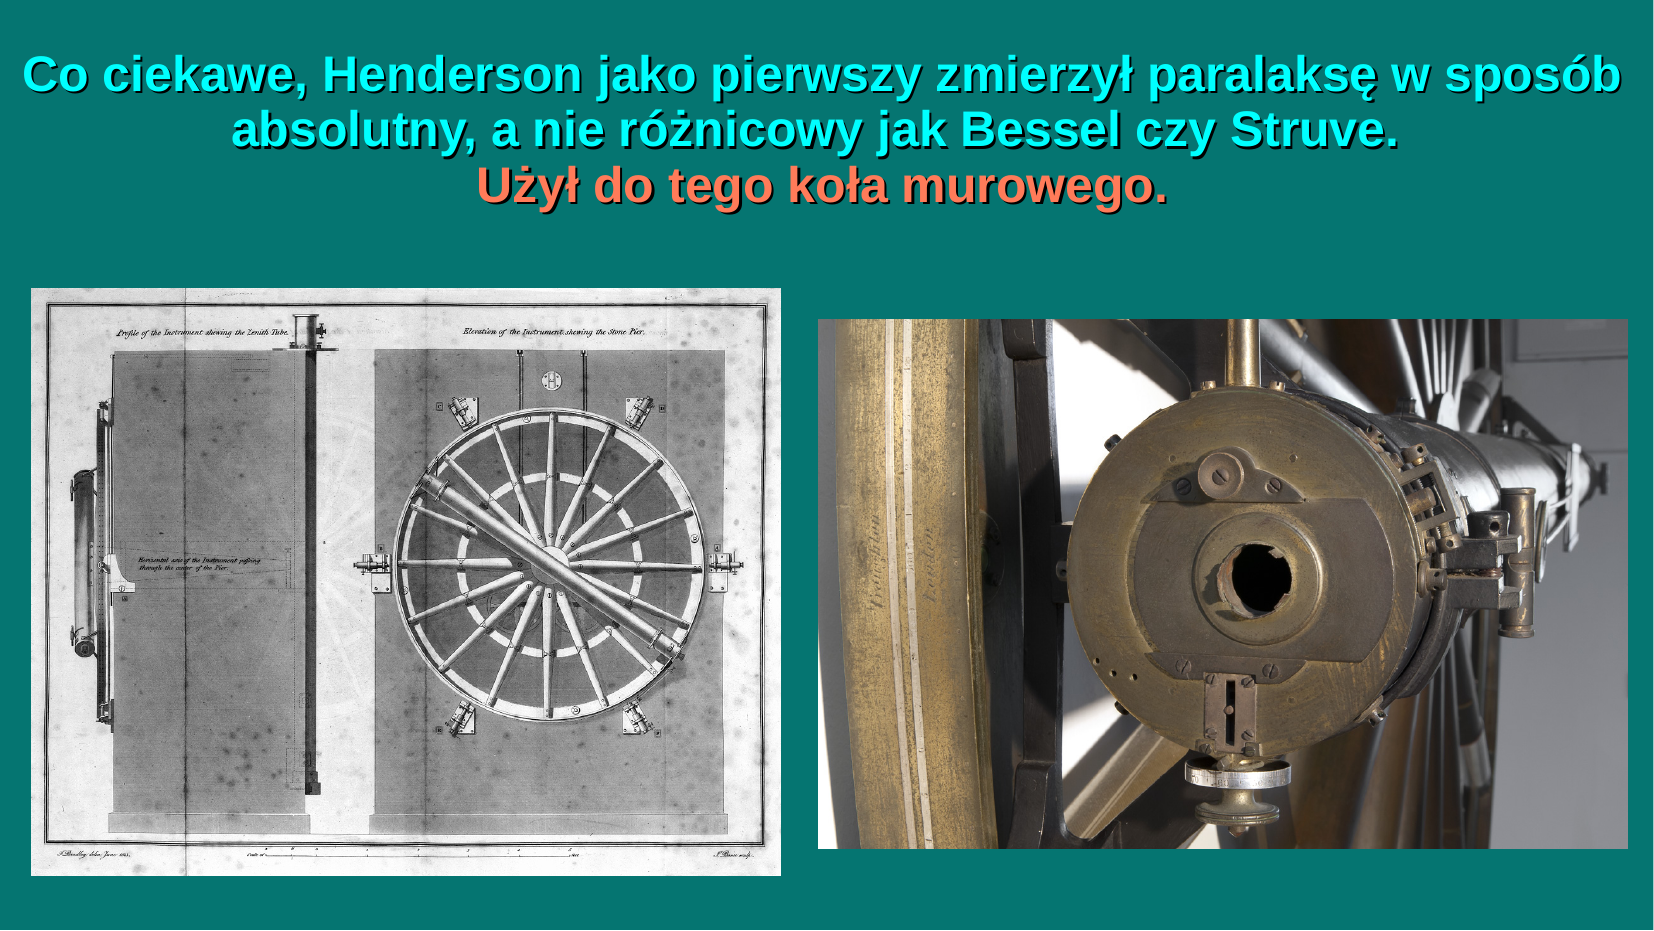

# Co ciekawe, Henderson jako pierwszy zmierzył paralaksę w sposób absolutny, a nie różnicowy jak Bessel czy Struve. Użył do tego koła murowego.